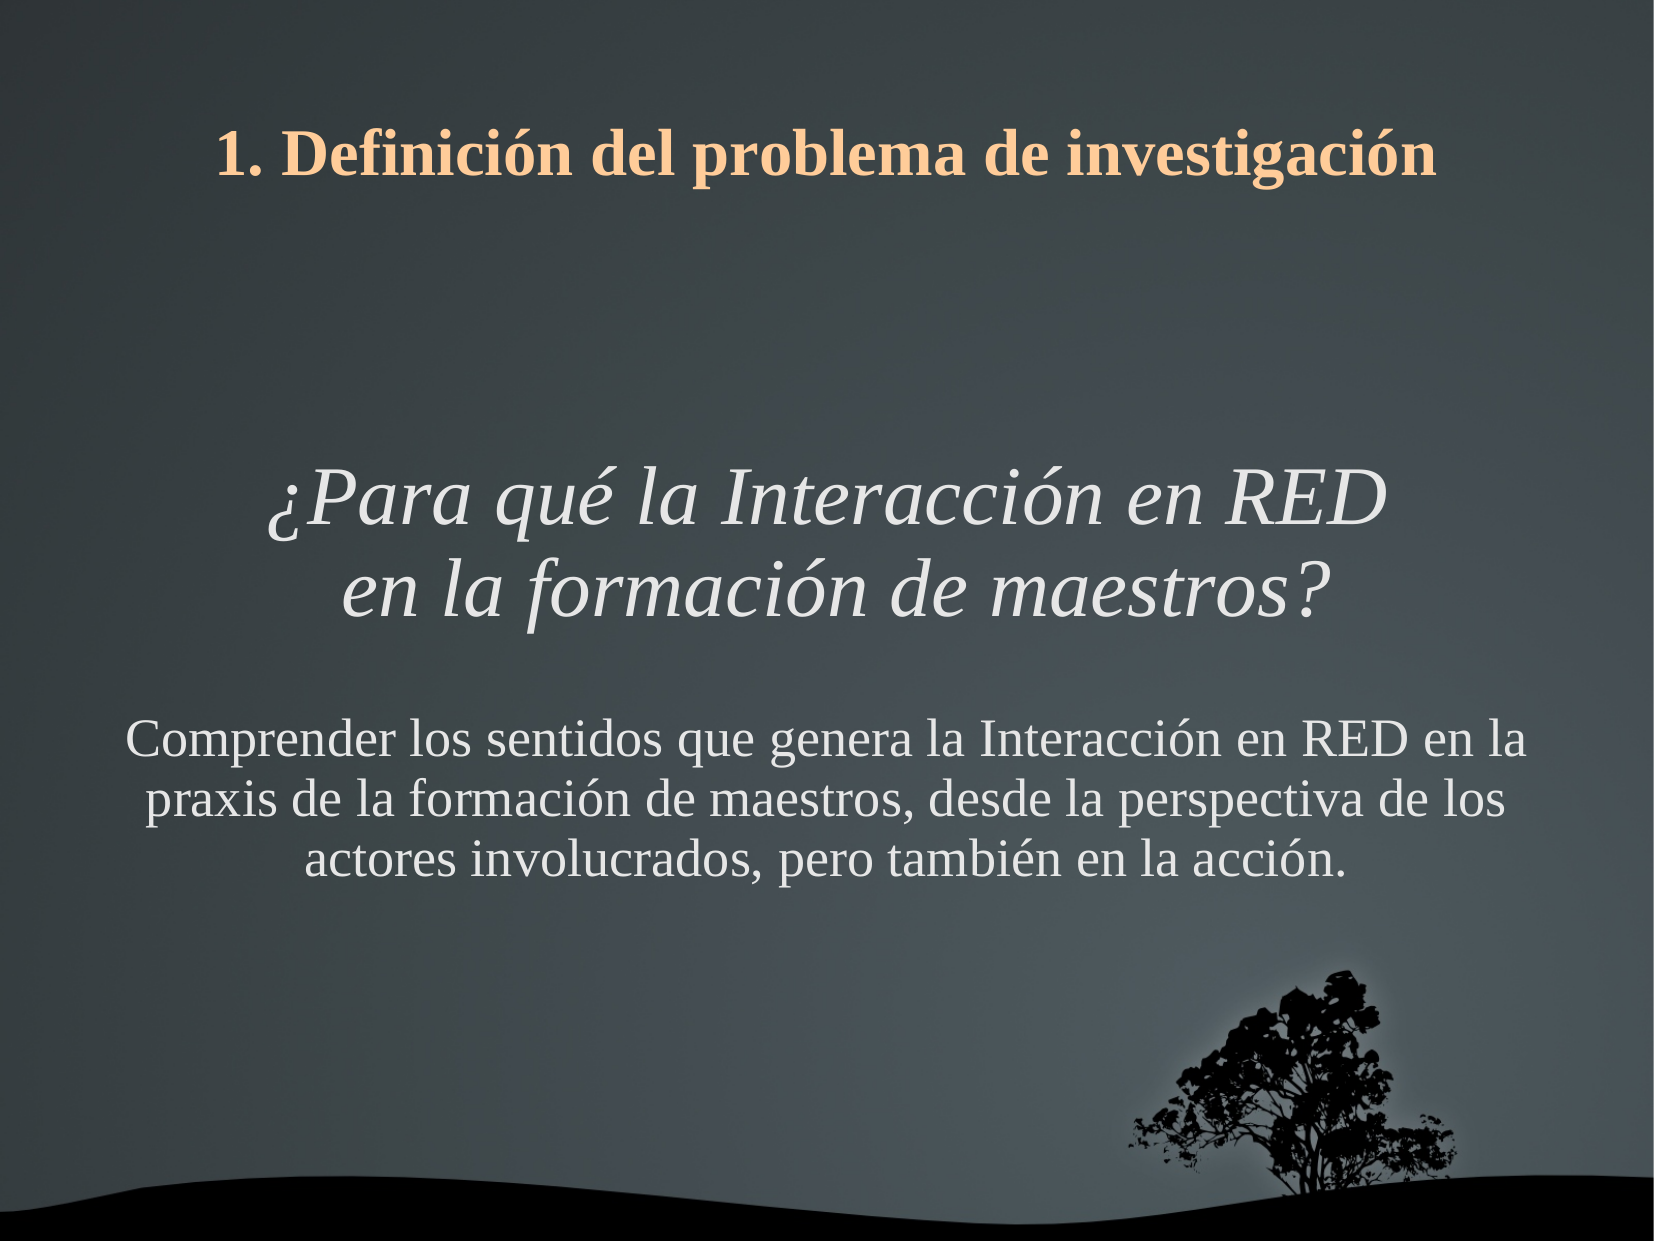

# 1. Definición del problema de investigación
¿Para qué la Interacción en RED
 en la formación de maestros?
Comprender los sentidos que genera la Interacción en RED en la praxis de la formación de maestros, desde la perspectiva de los actores involucrados, pero también en la acción.